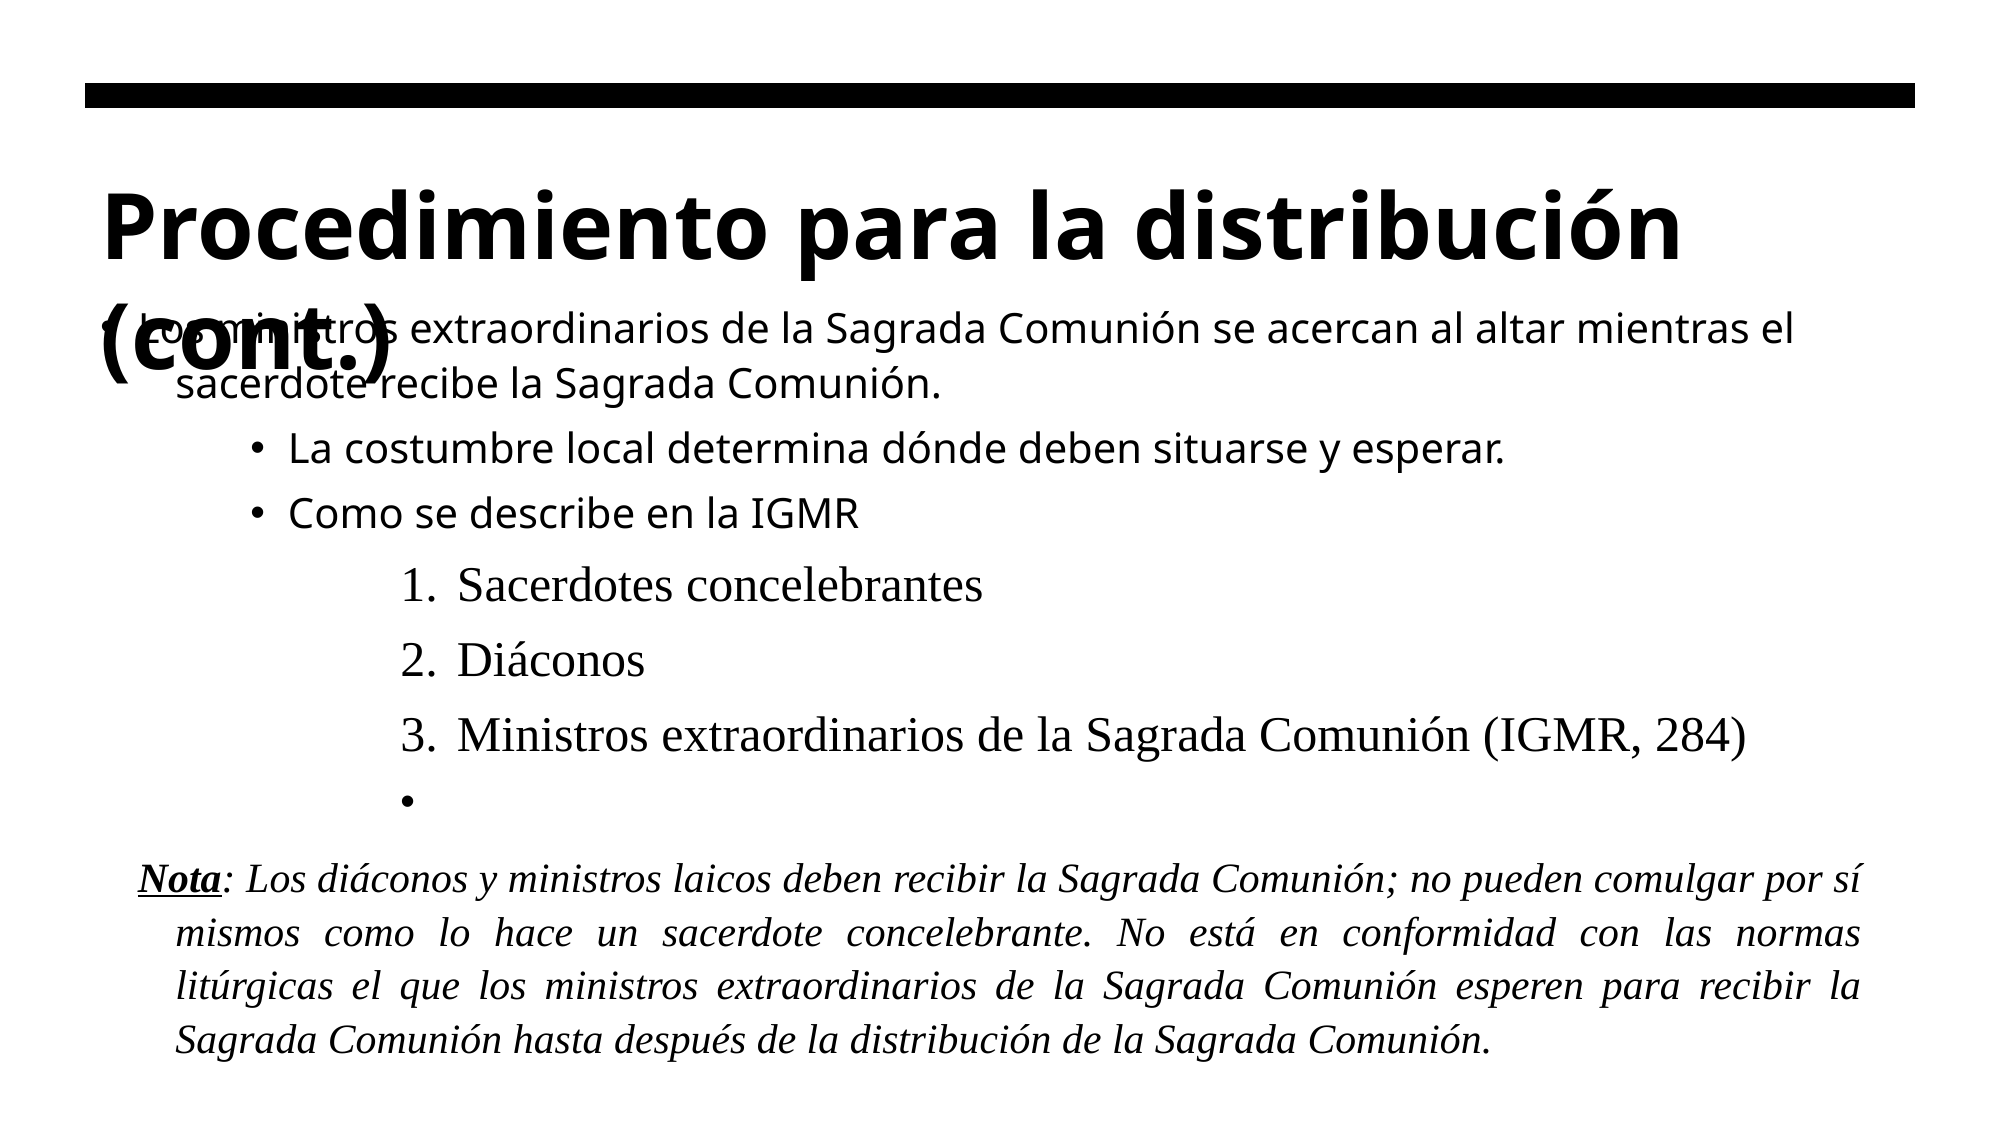

# Procedimiento para la distribución (cont.)
Los ministros extraordinarios de la Sagrada Comunión se acercan al altar mientras el sacerdote recibe la Sagrada Comunión.
La costumbre local determina dónde deben situarse y esperar.
Como se describe en la IGMR
Sacerdotes concelebrantes
Diáconos
Ministros extraordinarios de la Sagrada Comunión (IGMR, 284)
Nota: Los diáconos y ministros laicos deben recibir la Sagrada Comunión; no pueden comulgar por sí mismos como lo hace un sacerdote concelebrante. No está en conformidad con las normas litúrgicas el que los ministros extraordinarios de la Sagrada Comunión esperen para recibir la Sagrada Comunión hasta después de la distribución de la Sagrada Comunión.